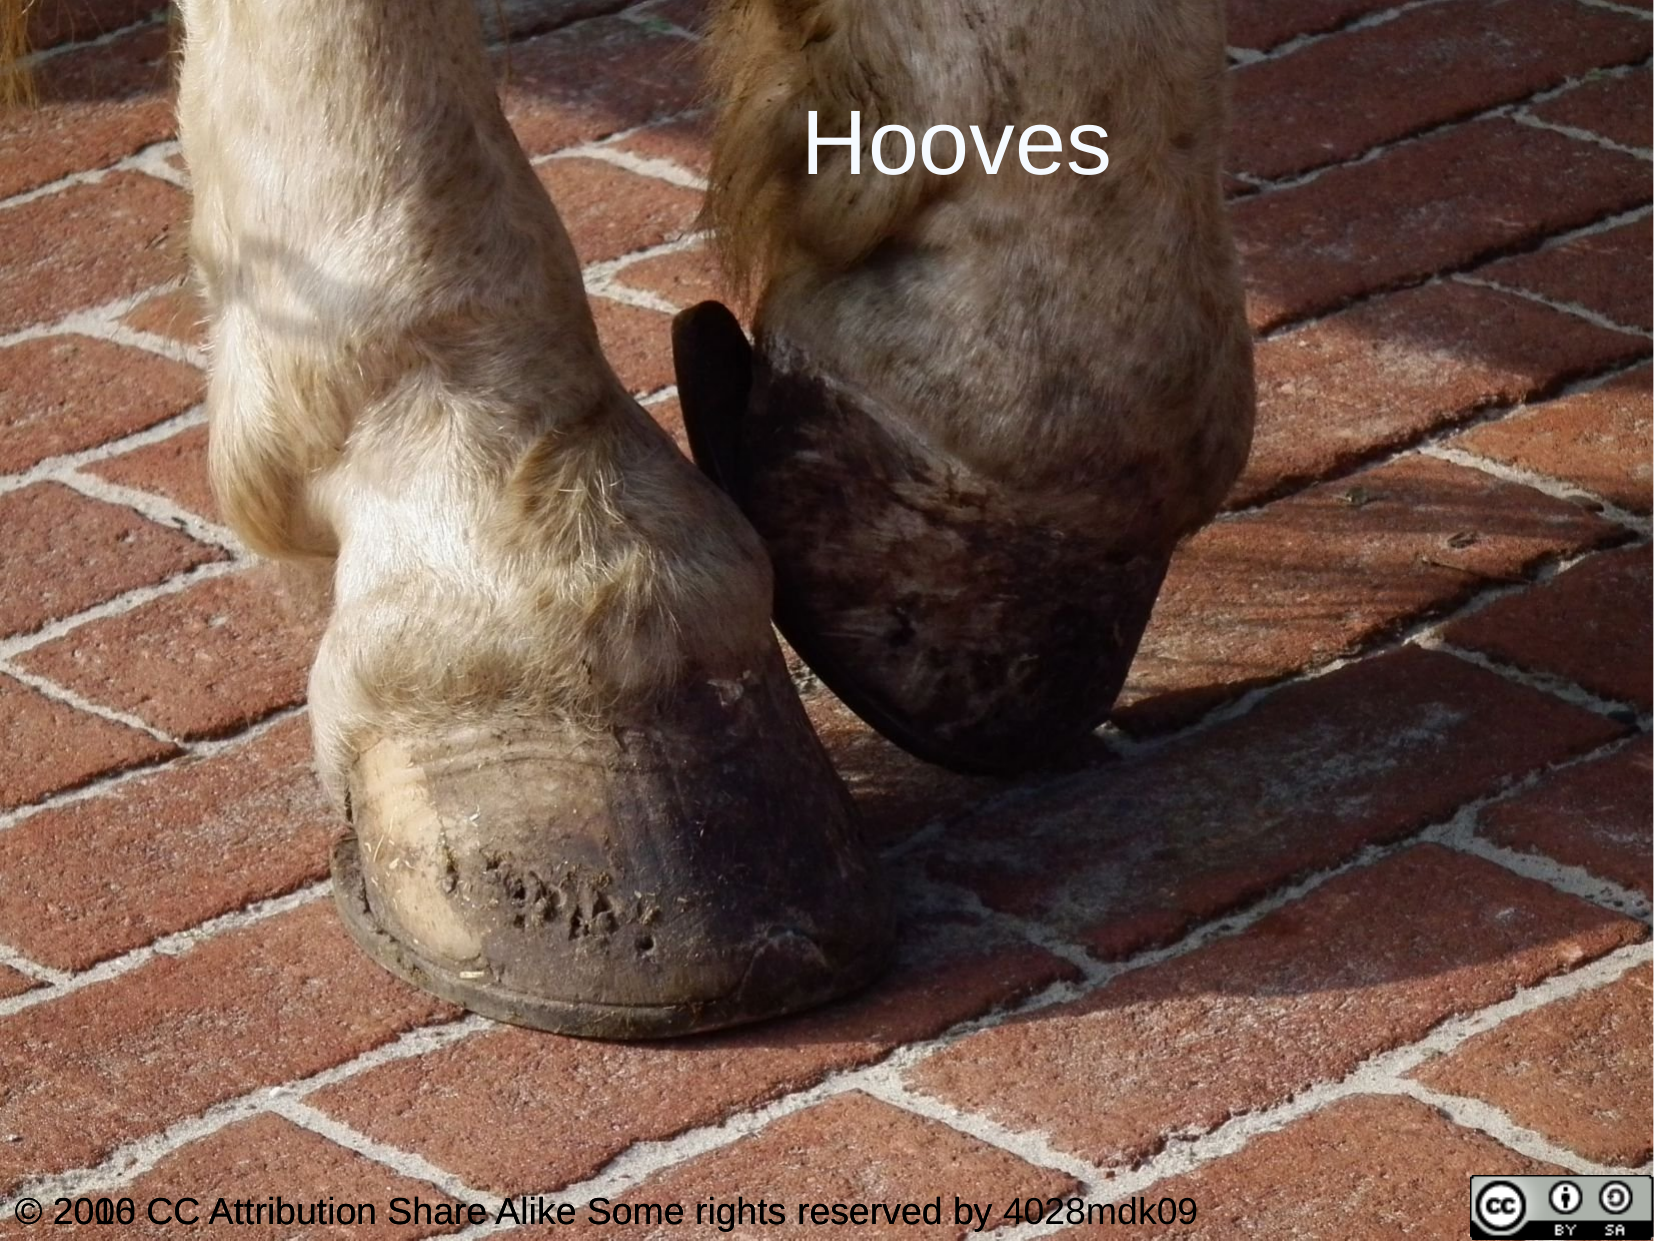

# Hooves
© 2006 CC Attribution Share Alike Some rights reserved by
© 2010 CC Attribution Share Alike Some rights reserved by 4028mdk09